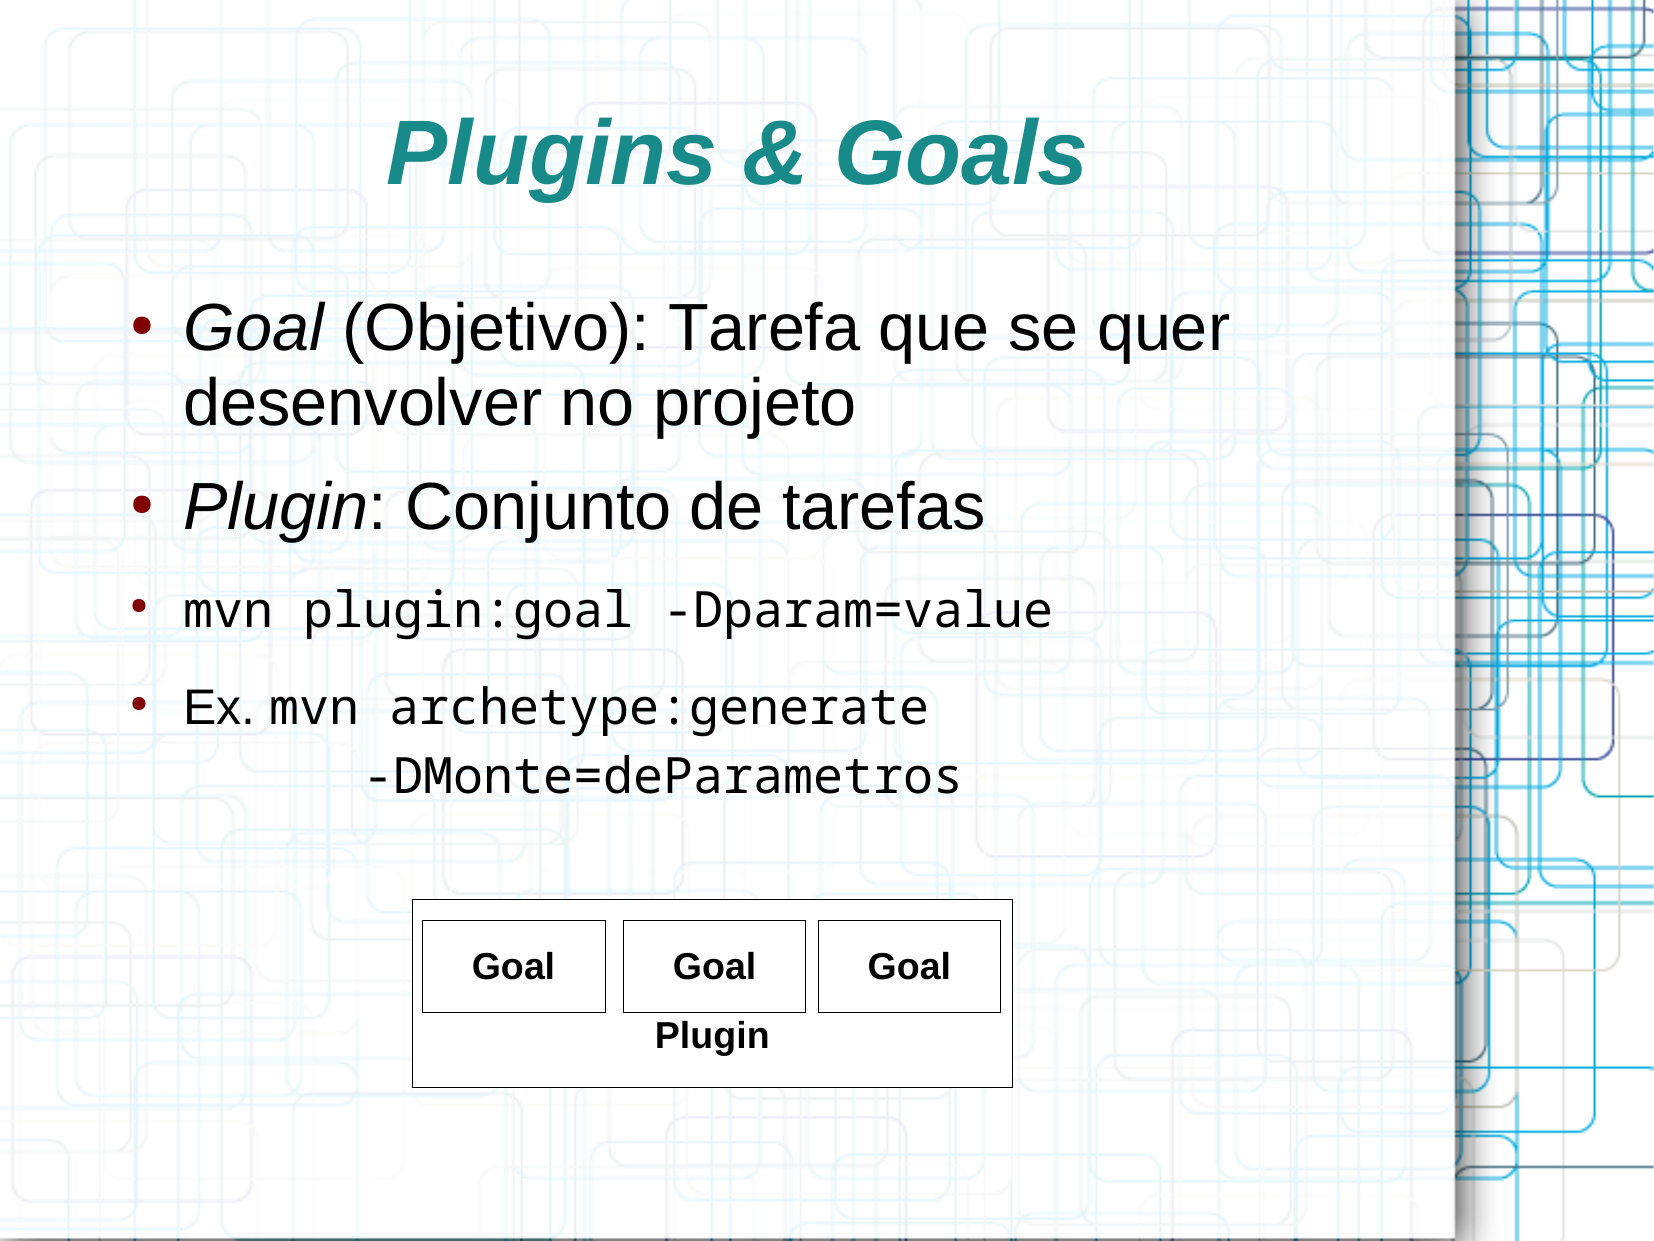

# Plugins & Goals
Goal (Objetivo): Tarefa que se quer desenvolver no projeto
Plugin: Conjunto de tarefas
mvn plugin:goal -Dparam=value
Ex. mvn archetype:generate 								 -DMonte=deParametros
Plugin
Goal
Goal
Goal